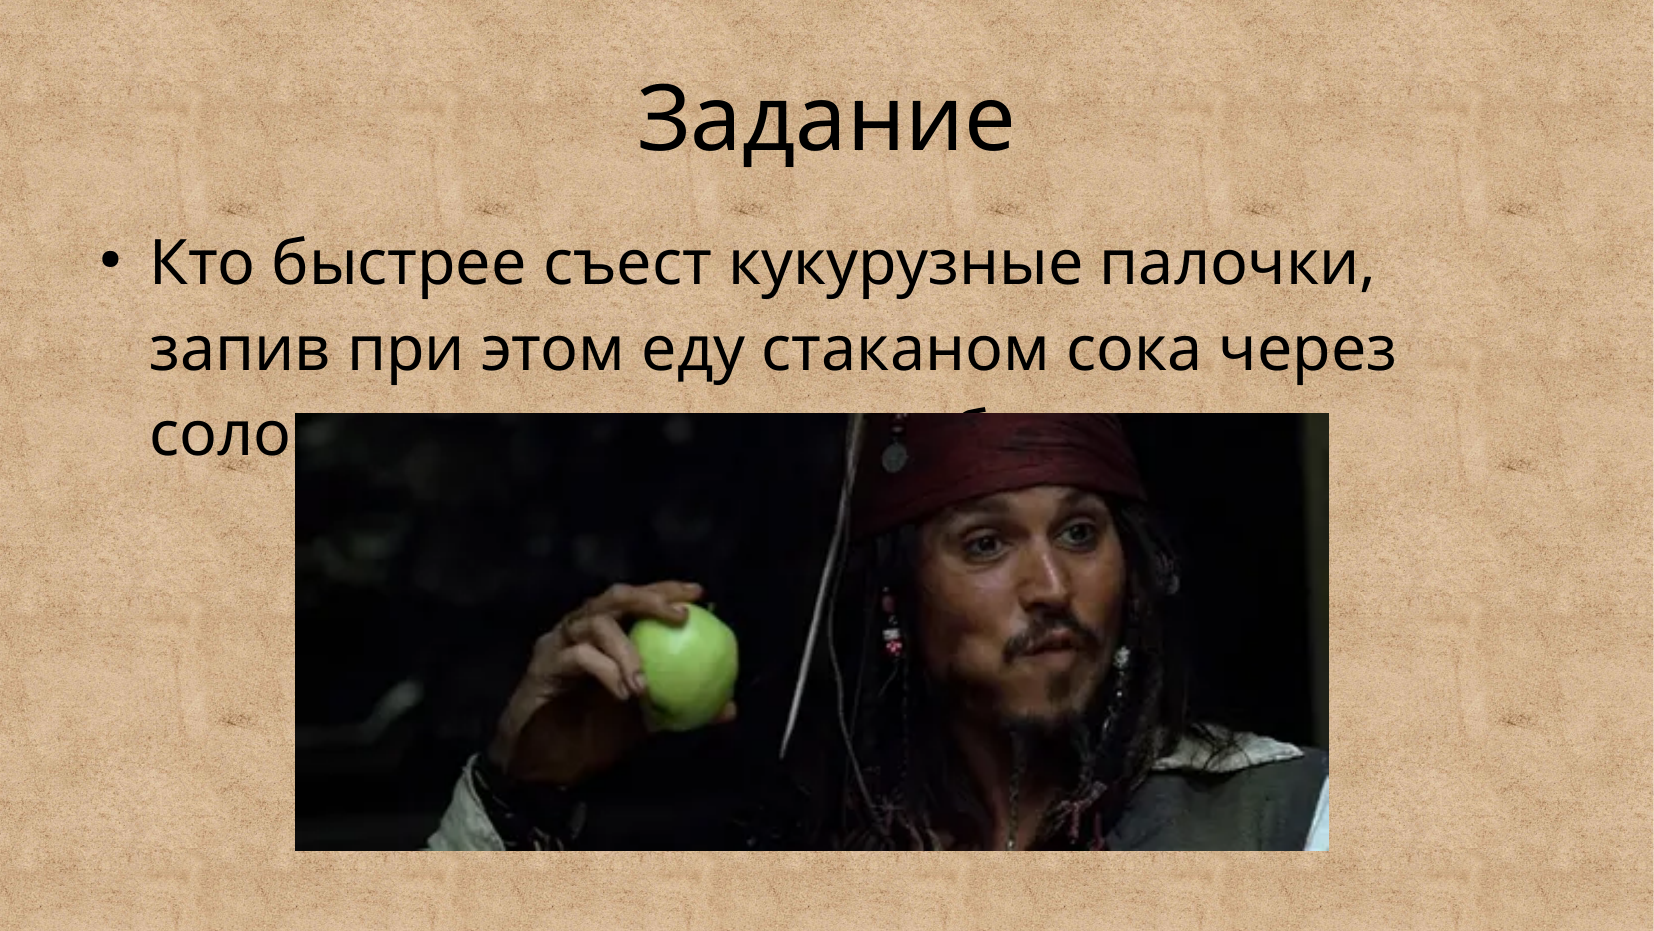

# Задание
Кто быстрее съест кукурузные палочки, запив при этом еду стаканом сока через соломинку, та команда побеждает.